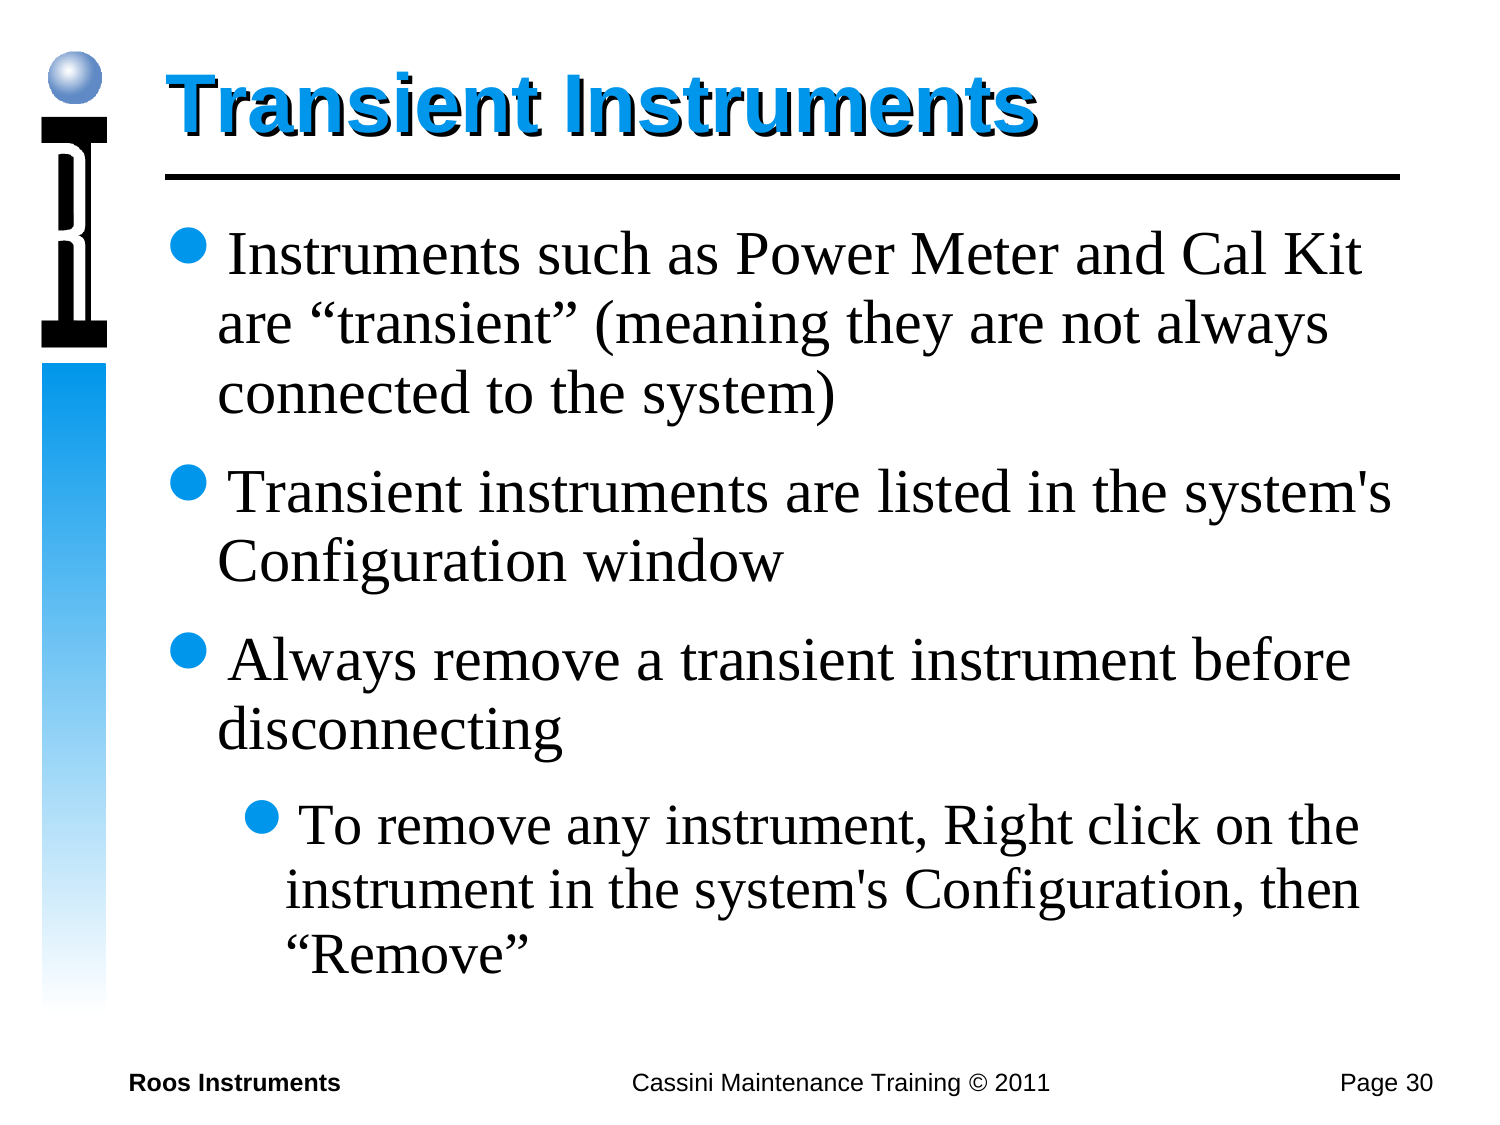

# Transient Instruments
Instruments such as Power Meter and Cal Kit are “transient” (meaning they are not always connected to the system)
Transient instruments are listed in the system's Configuration window
Always remove a transient instrument before disconnecting
To remove any instrument, Right click on the instrument in the system's Configuration, then “Remove”